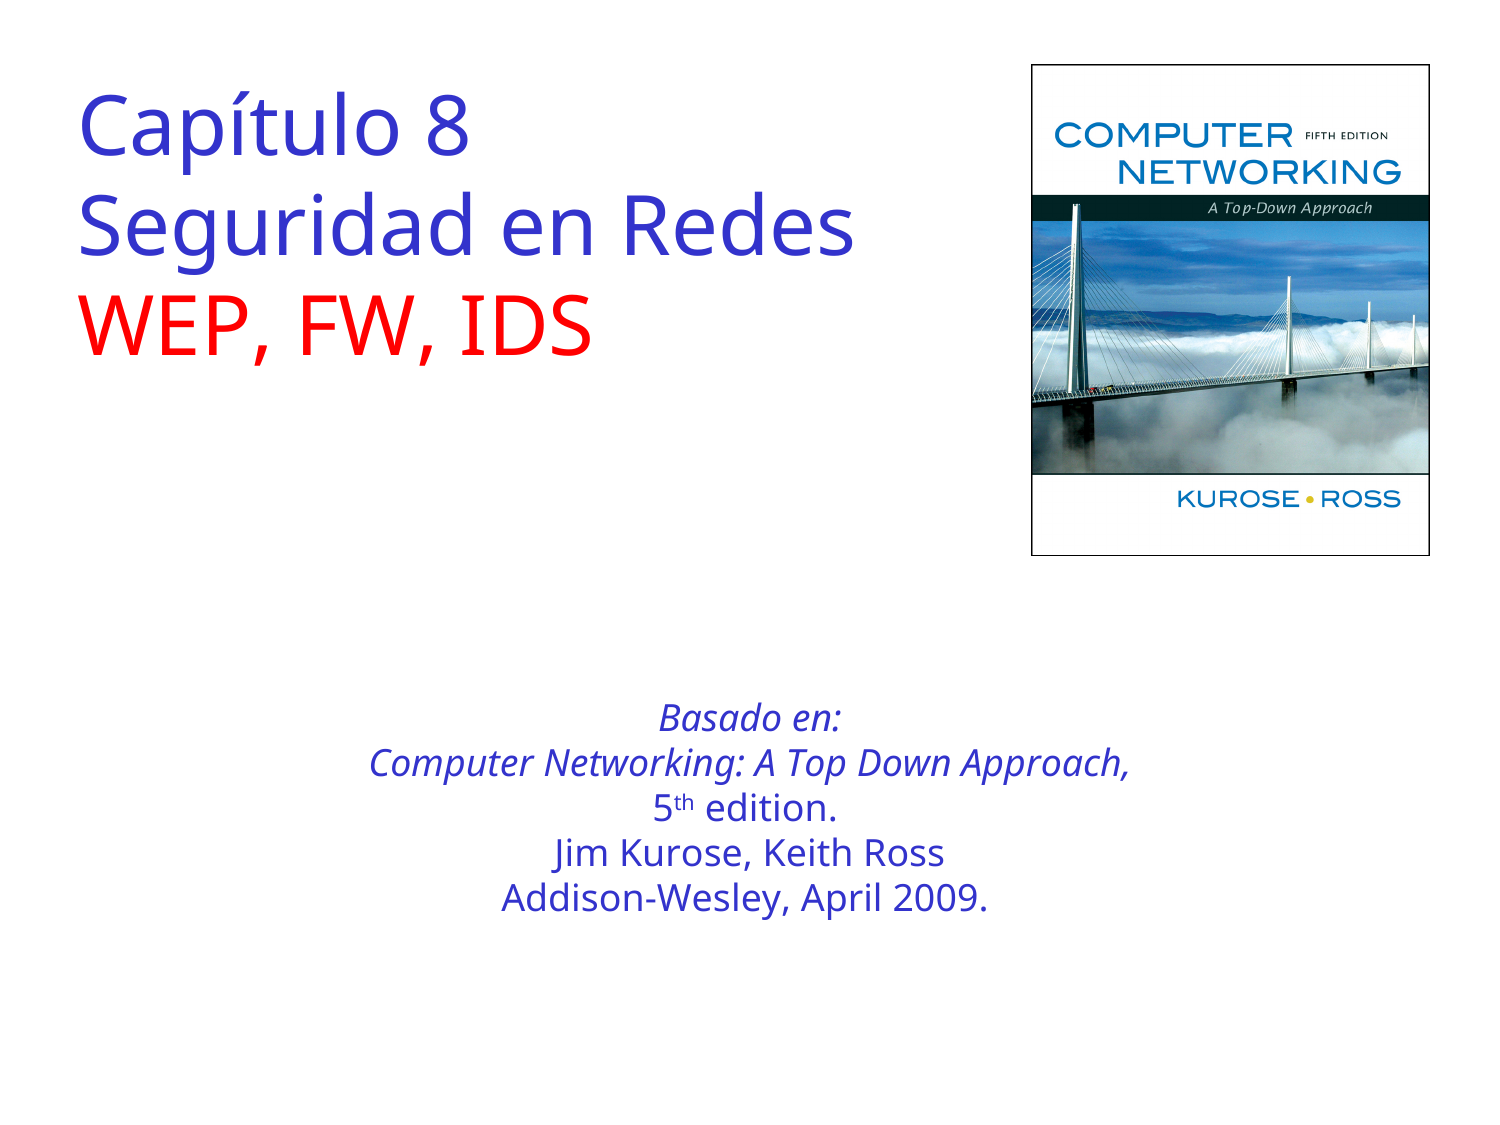

Capítulo 8
Seguridad en Redes
WEP, FW, IDS
Basado en:
Computer Networking: A Top Down Approach,
5th edition.
Jim Kurose, Keith Ross
Addison-Wesley, April 2009.